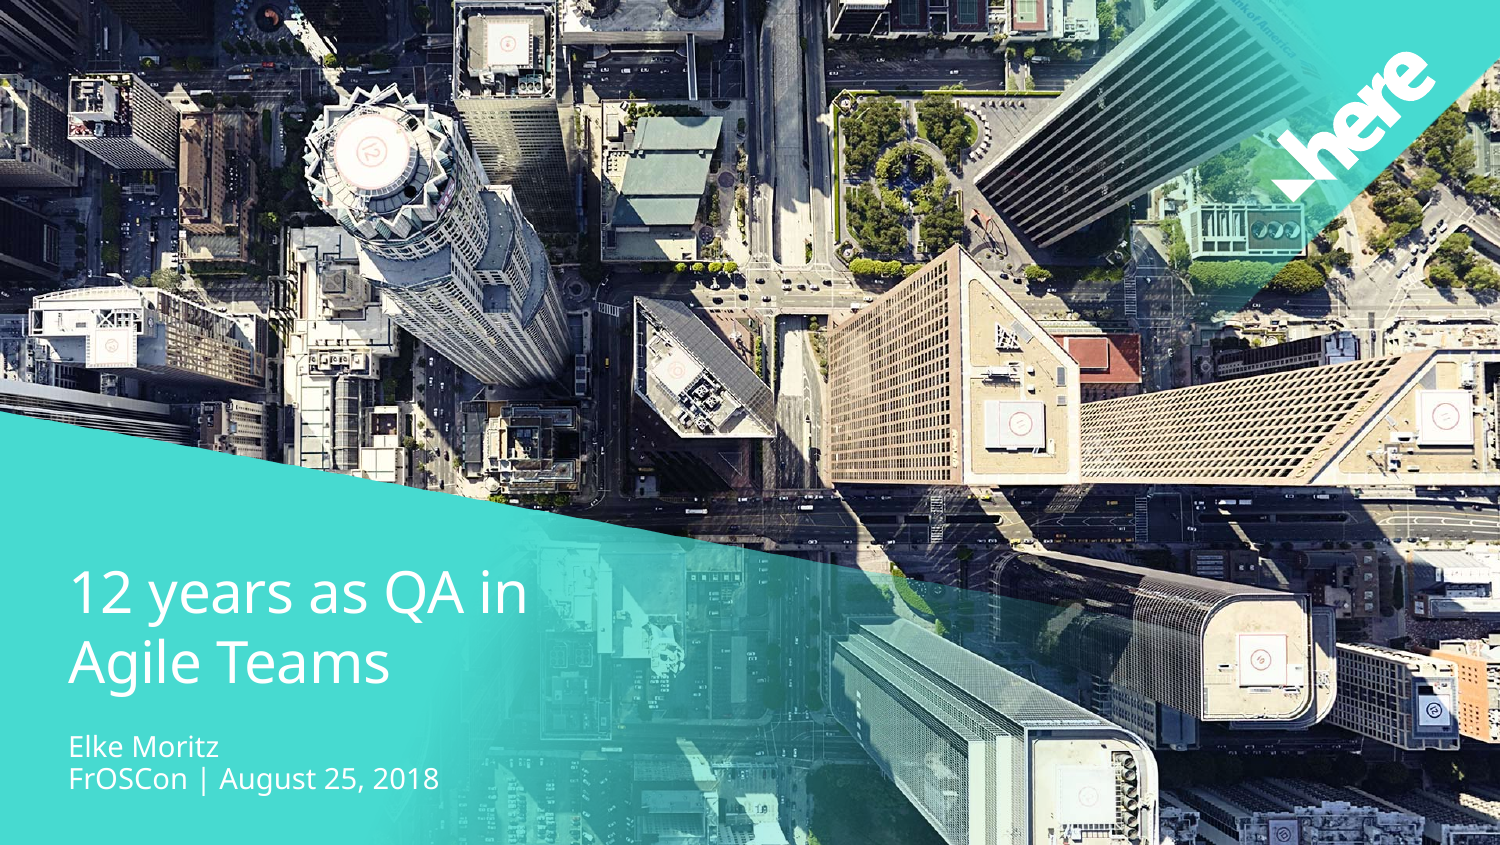

# 12 years as QA in Agile Teams
Elke Moritz
FrOSCon | August 25, 2018